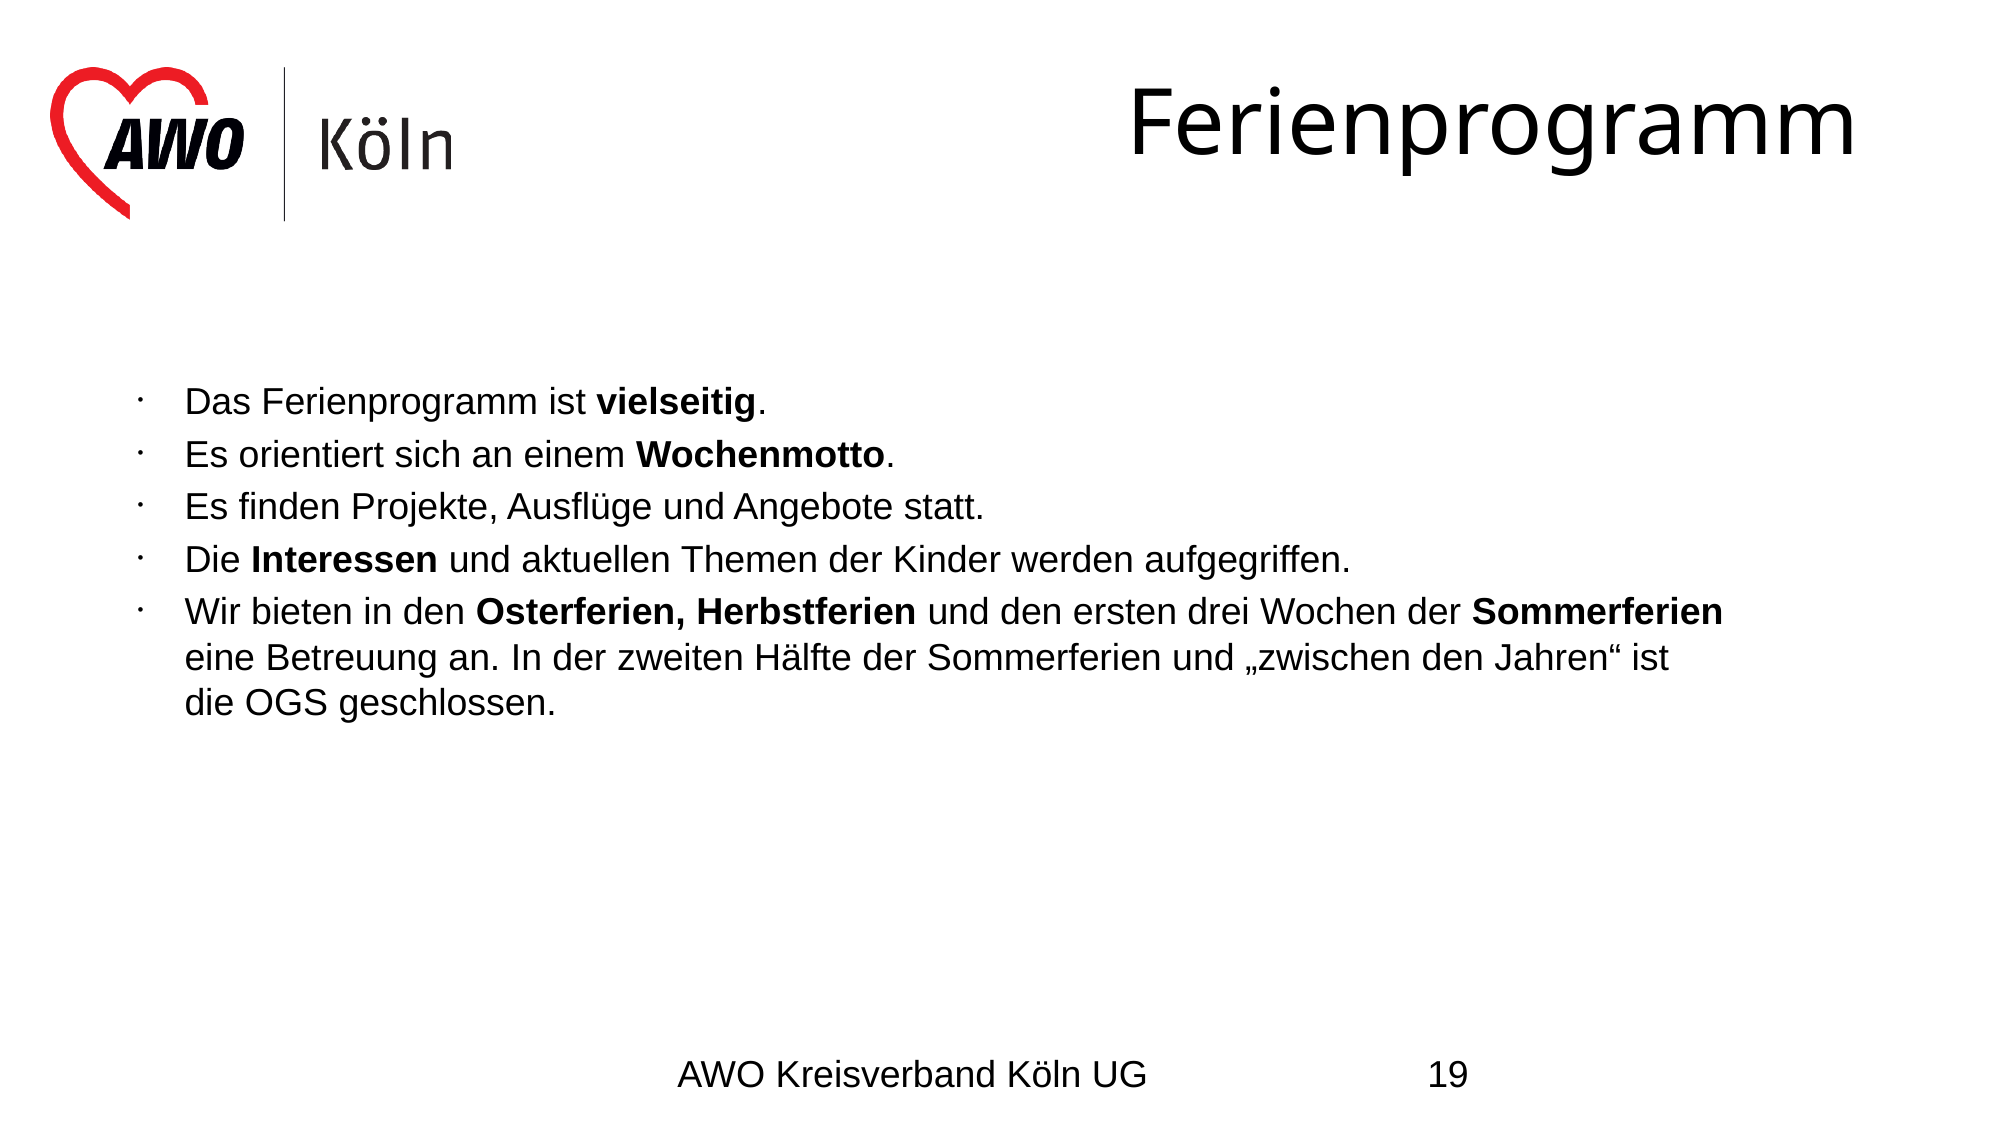

# Ferienprogramm
Das Ferienprogramm ist vielseitig.
Es orientiert sich an einem Wochenmotto.
Es finden Projekte, Ausflüge und Angebote statt.
Die Interessen und aktuellen Themen der Kinder werden aufgegriffen.
Wir bieten in den Osterferien, Herbstferien und den ersten drei Wochen der Sommerferien eine Betreuung an. In der zweiten Hälfte der Sommerferien und „zwischen den Jahren“ ist die OGS geschlossen.
AWO Kreisverband Köln UG